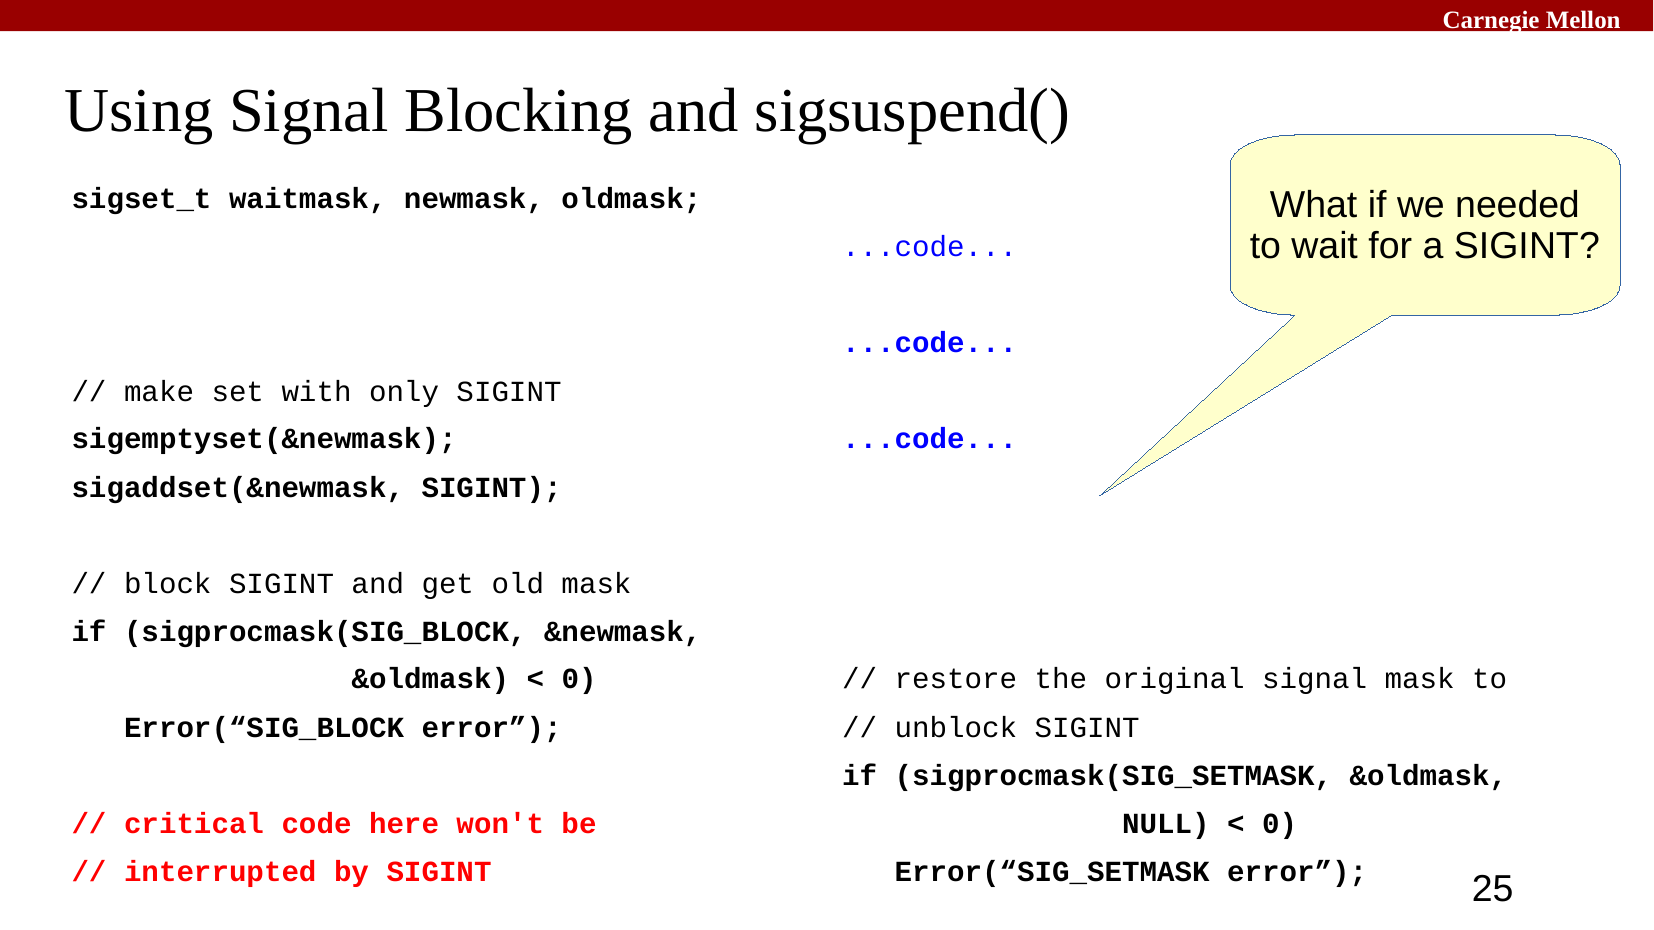

# Using Signal Blocking and sigsuspend()
What if we needed
to wait for a SIGINT?
sigset_t waitmask, newmask, oldmask;
// make set with only SIGINT
sigemptyset(&newmask);
sigaddset(&newmask, SIGINT);
// block SIGINT and get old mask
if (sigprocmask(SIG_BLOCK, &newmask,
 &oldmask) < 0)
 Error(“SIG_BLOCK error”);
// critical code here won't be
// interrupted by SIGINT
...code...
...code...
...code...
// restore the original signal mask to
// unblock SIGINT
if (sigprocmask(SIG_SETMASK, &oldmask,
 NULL) < 0)
 Error(“SIG_SETMASK error”);